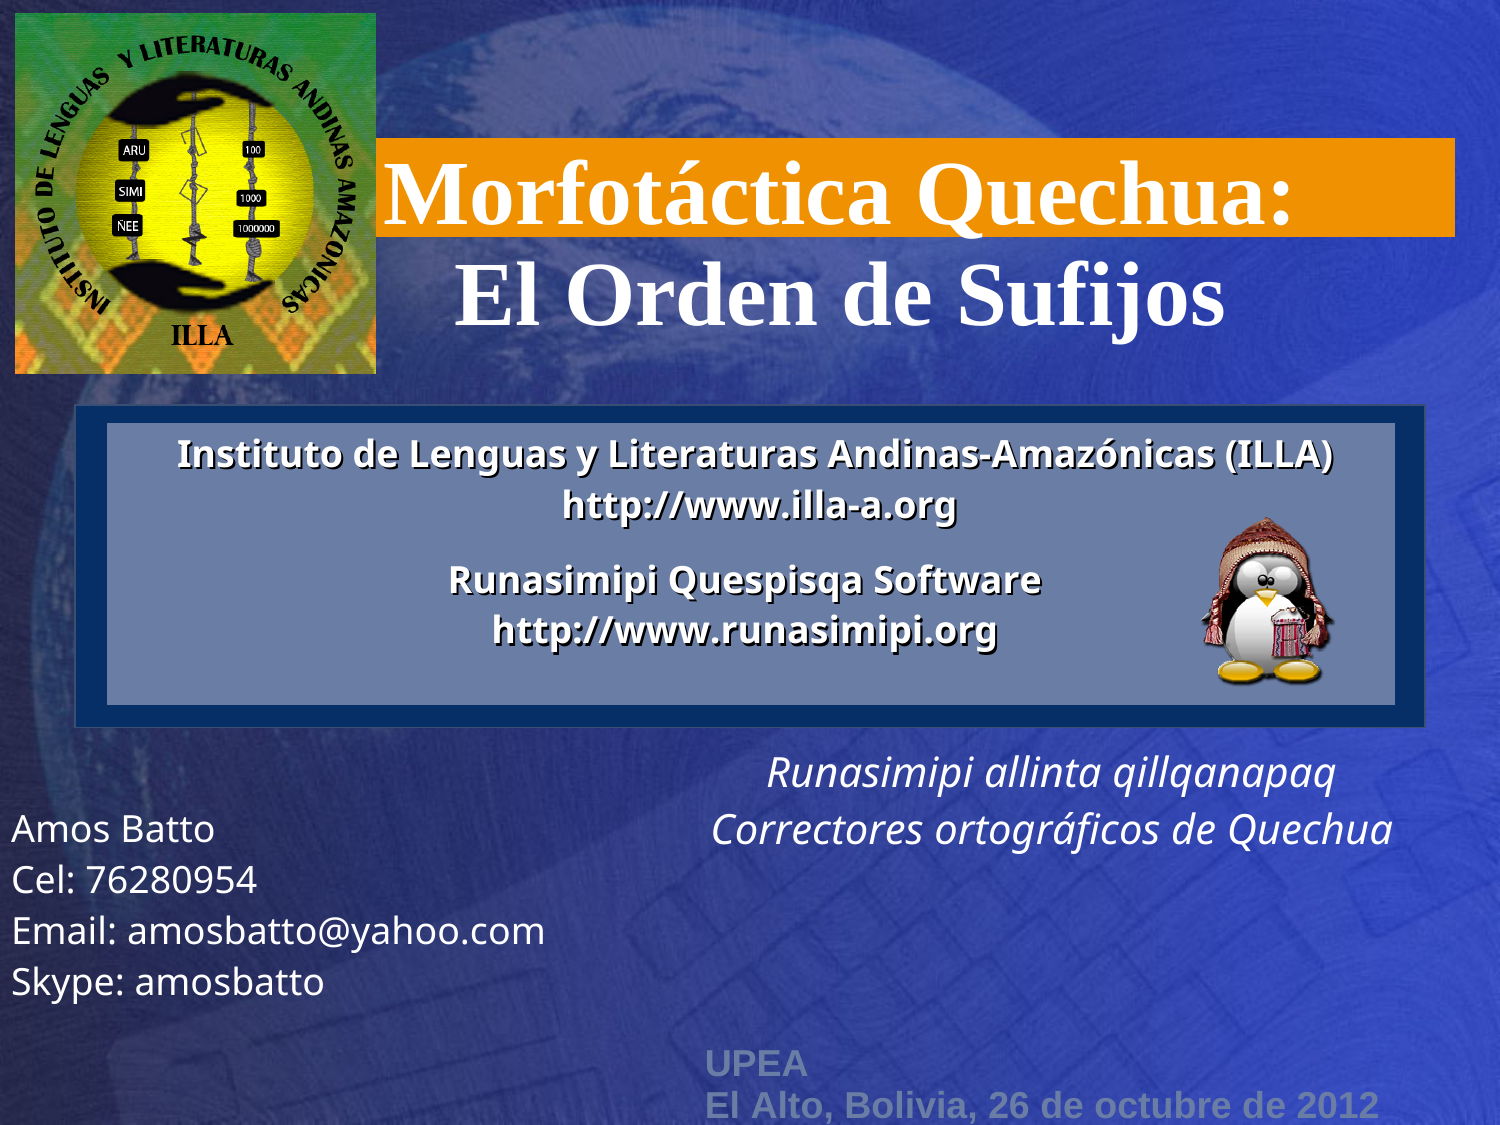

Morfotáctica Quechua:
El Orden de Sufijos
 Instituto de Lenguas y Literaturas Andinas-Amazónicas (ILLA)
 http://www.illa-a.org
Runasimipi Quespisqa Software
http://www.runasimipi.org
Runasimipi allinta qillqanapaq
Correctores ortográficos de Quechua
Amos Batto
Cel: 76280954
Email: amosbatto@yahoo.com
Skype: amosbatto
UPEA
El Alto, Bolivia, 26 de octubre de 2012